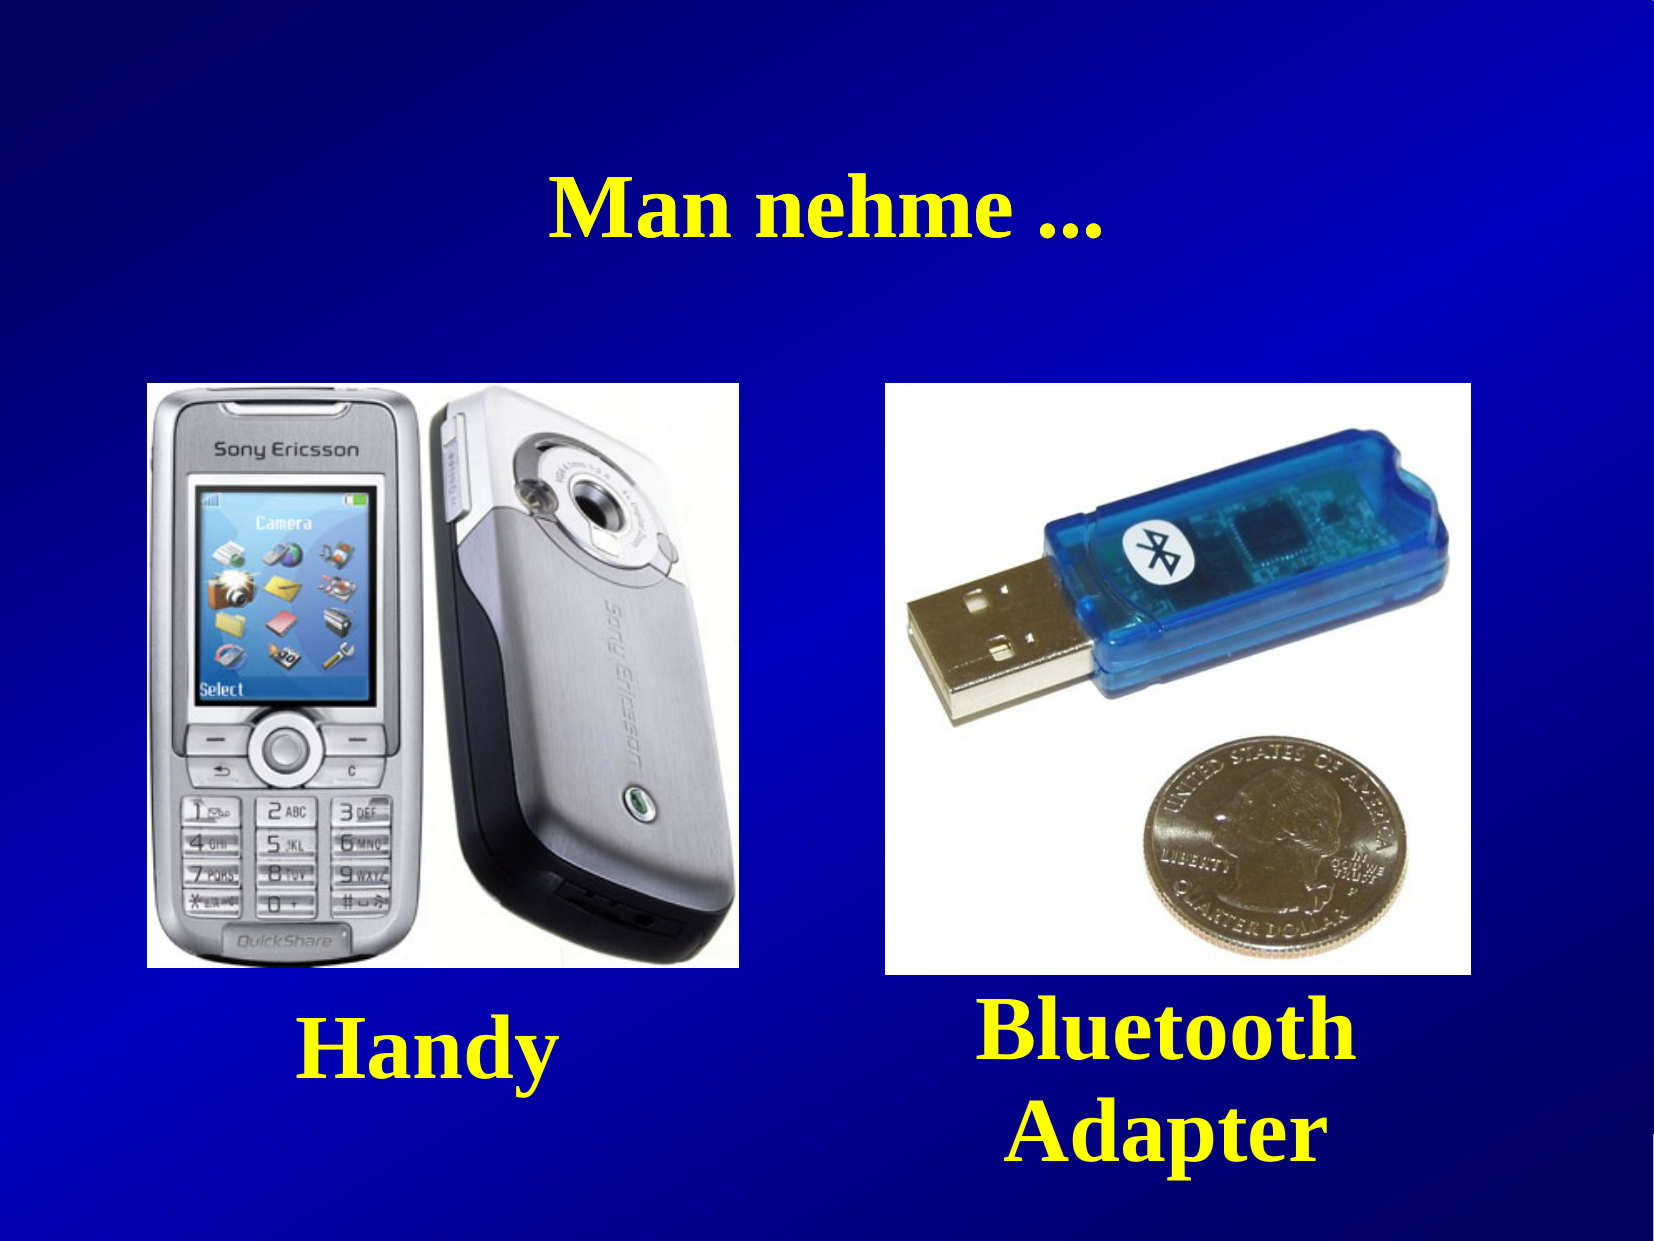

# Man nehme ...
Man nehme ...
Handy
Bluetooth Adapter